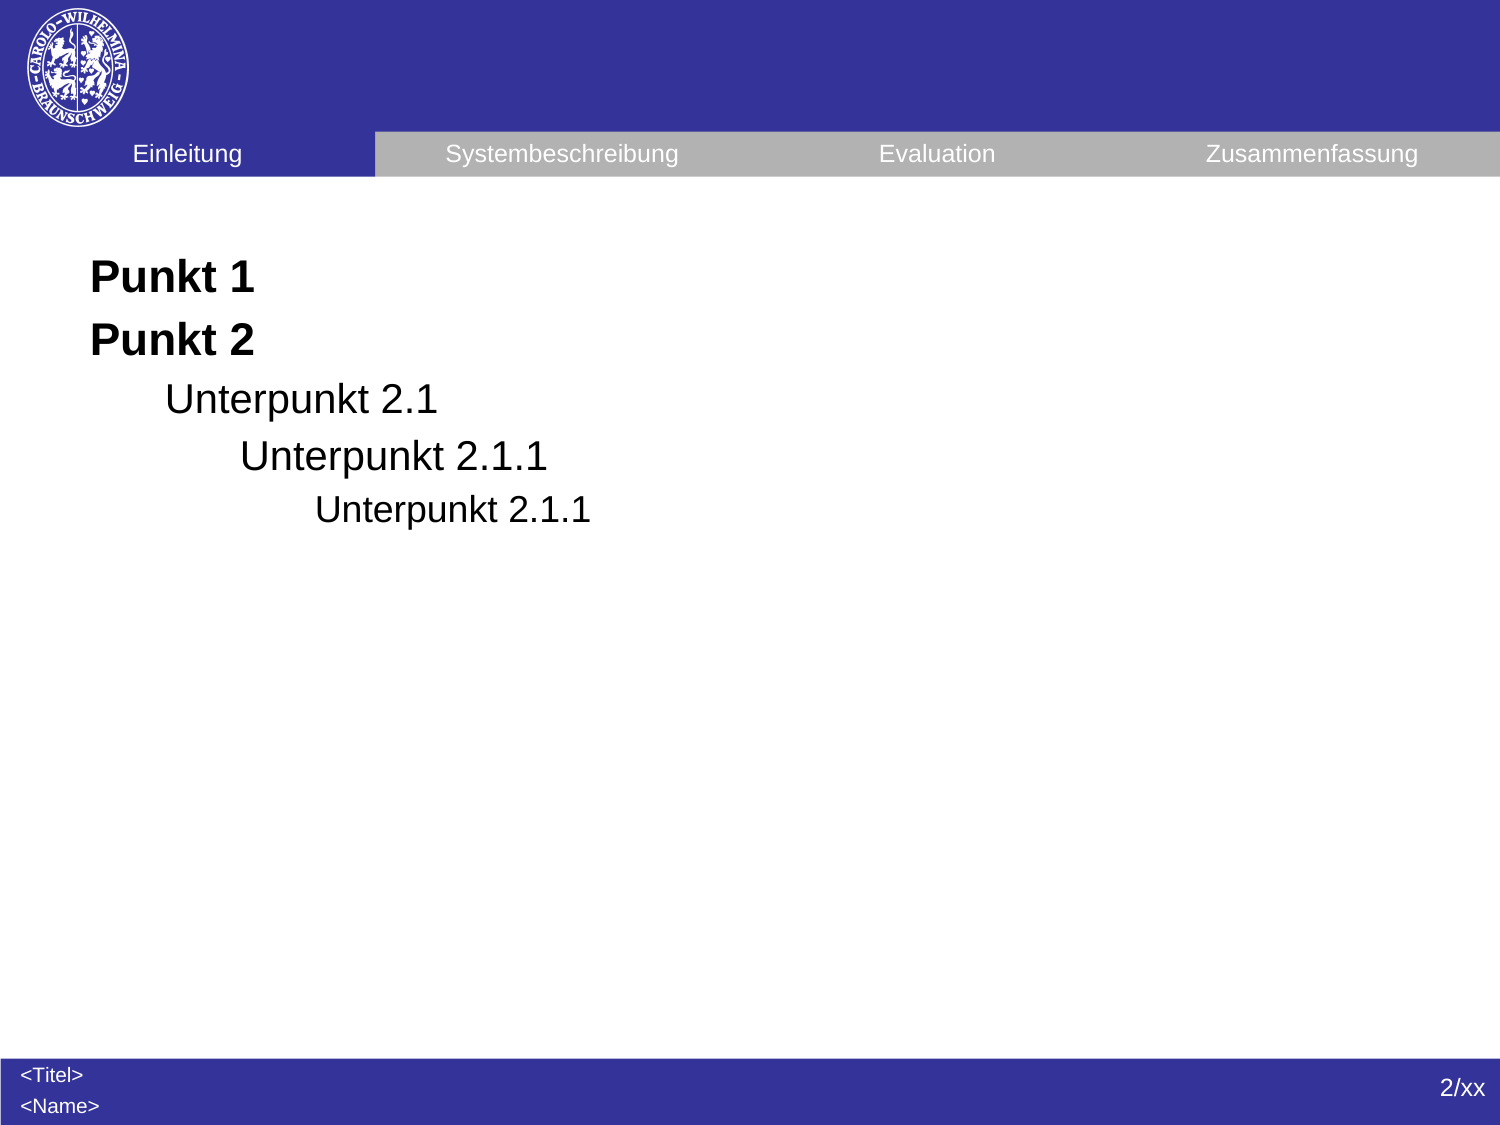

#
Einleitung
Systembeschreibung
Evaluation
Zusammenfassung
Punkt 1
Punkt 2
Unterpunkt 2.1
Unterpunkt 2.1.1
Unterpunkt 2.1.1
2